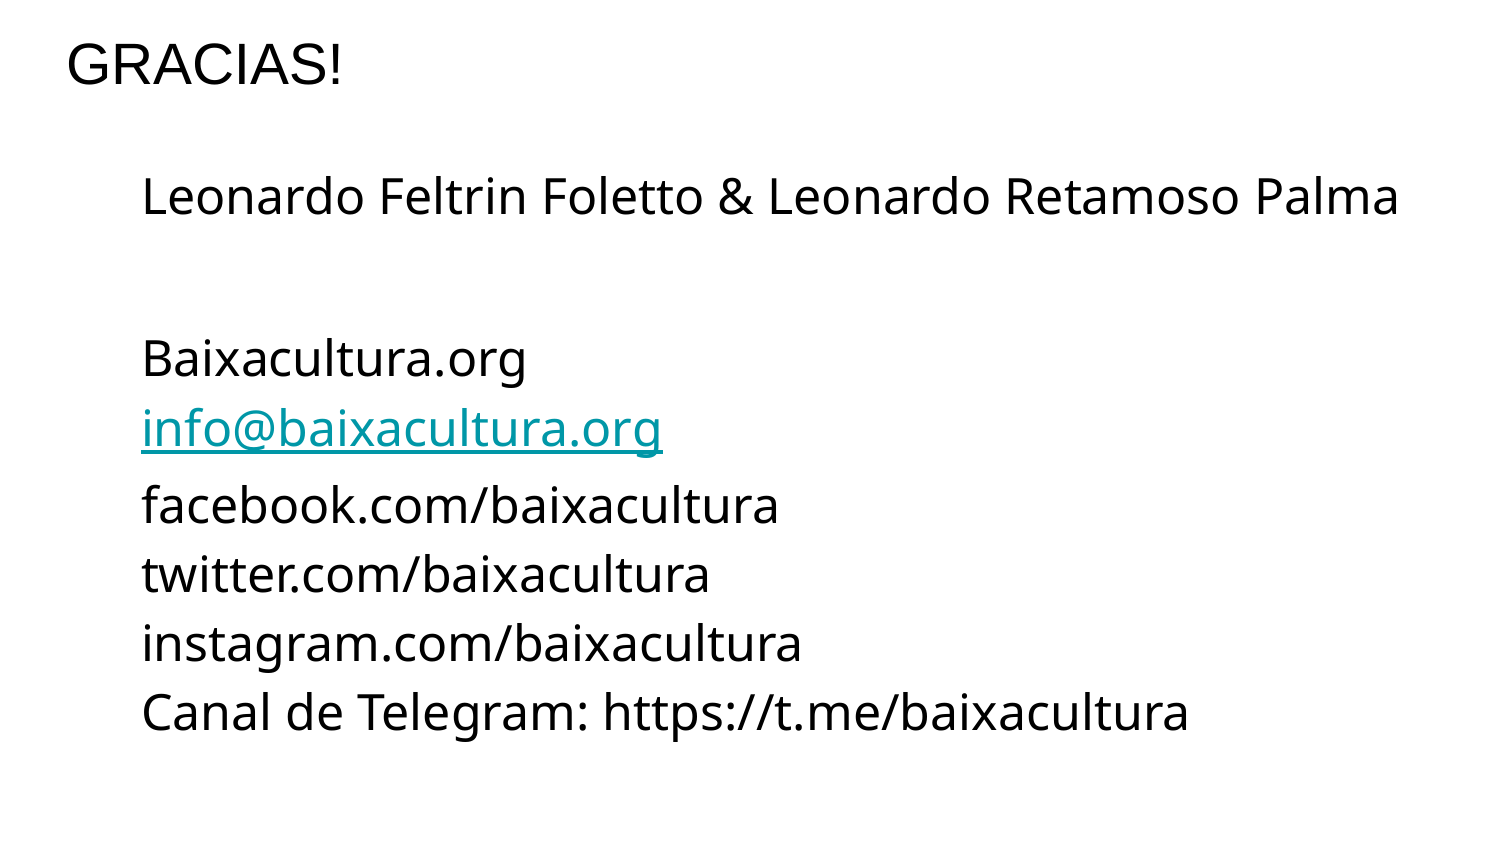

# GRACIAS!
Leonardo Feltrin Foletto & Leonardo Retamoso Palma
Baixacultura.org
info@baixacultura.org
facebook.com/baixacultura
twitter.com/baixacultura
instagram.com/baixacultura
Canal de Telegram: https://t.me/baixacultura